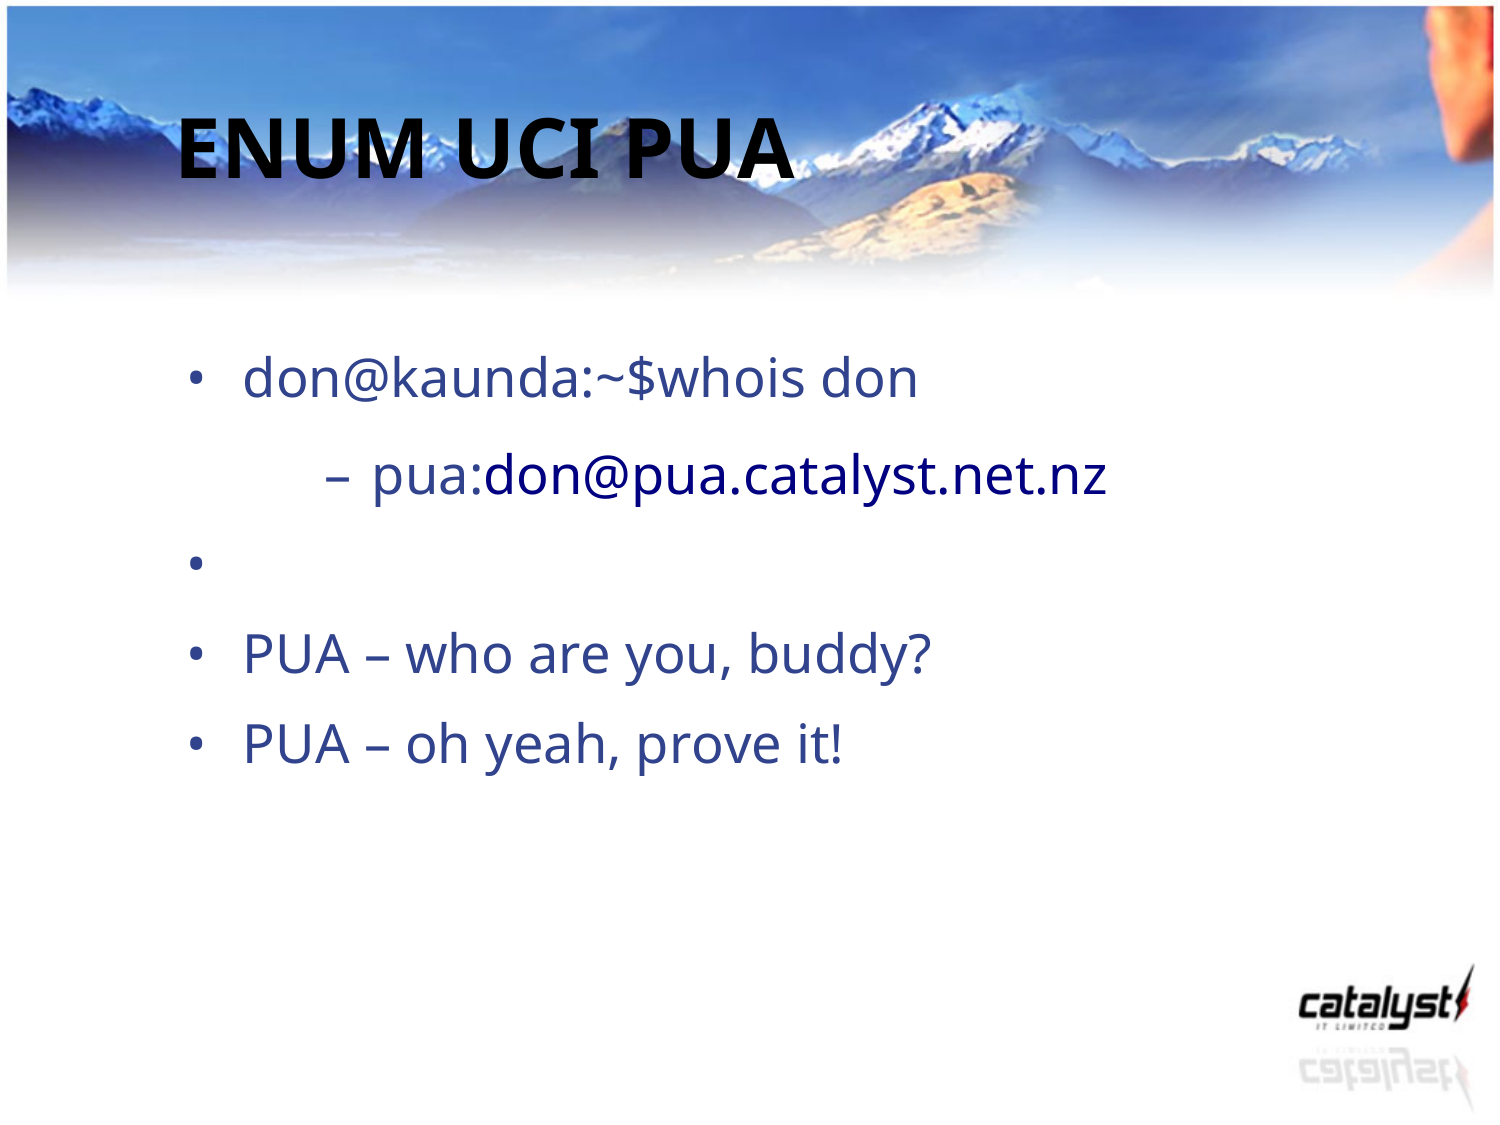

# ENUM UCI PUA
don@kaunda:~$whois don
pua:don@pua.catalyst.net.nz
PUA – who are you, buddy?
PUA – oh yeah, prove it!